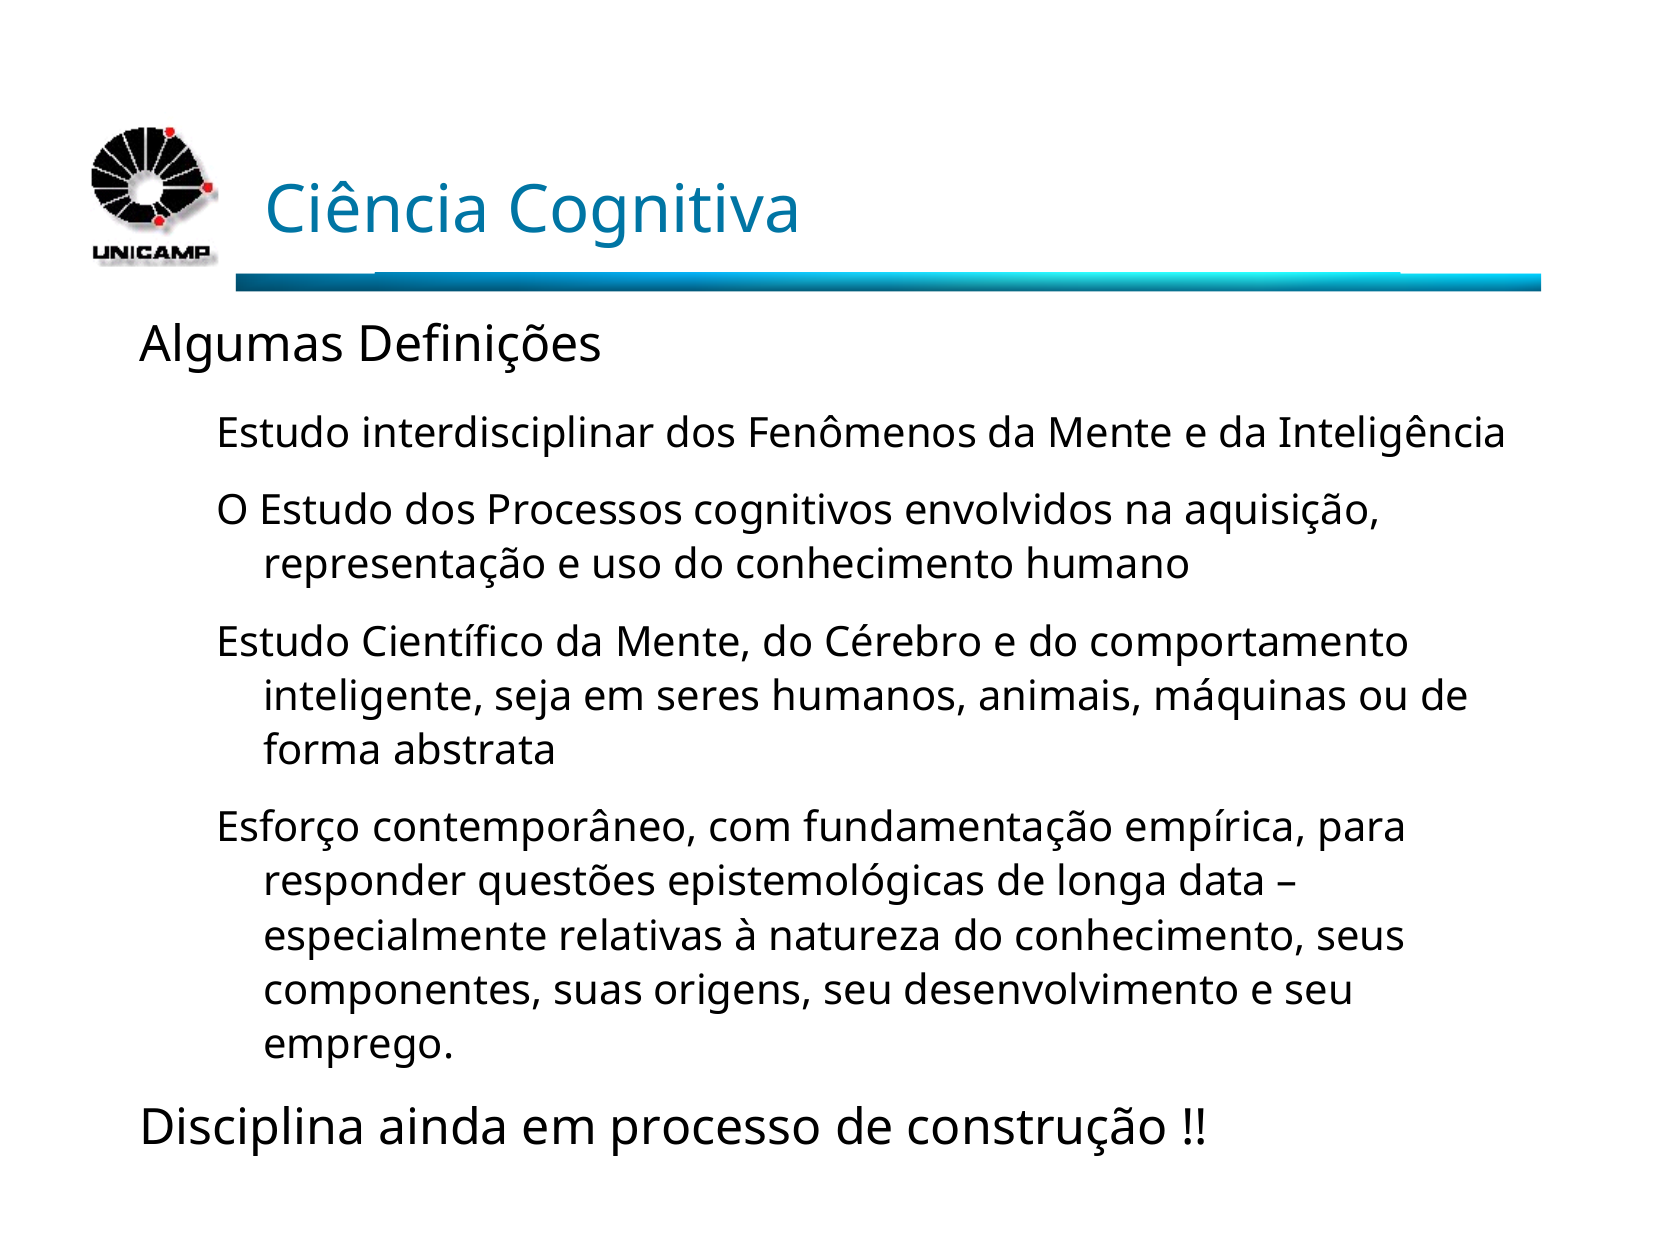

# Ciência Cognitiva
Algumas Definições
Estudo interdisciplinar dos Fenômenos da Mente e da Inteligência
O Estudo dos Processos cognitivos envolvidos na aquisição, representação e uso do conhecimento humano
Estudo Científico da Mente, do Cérebro e do comportamento inteligente, seja em seres humanos, animais, máquinas ou de forma abstrata
Esforço contemporâneo, com fundamentação empírica, para responder questões epistemológicas de longa data – especialmente relativas à natureza do conhecimento, seus componentes, suas origens, seu desenvolvimento e seu emprego.
Disciplina ainda em processo de construção !!